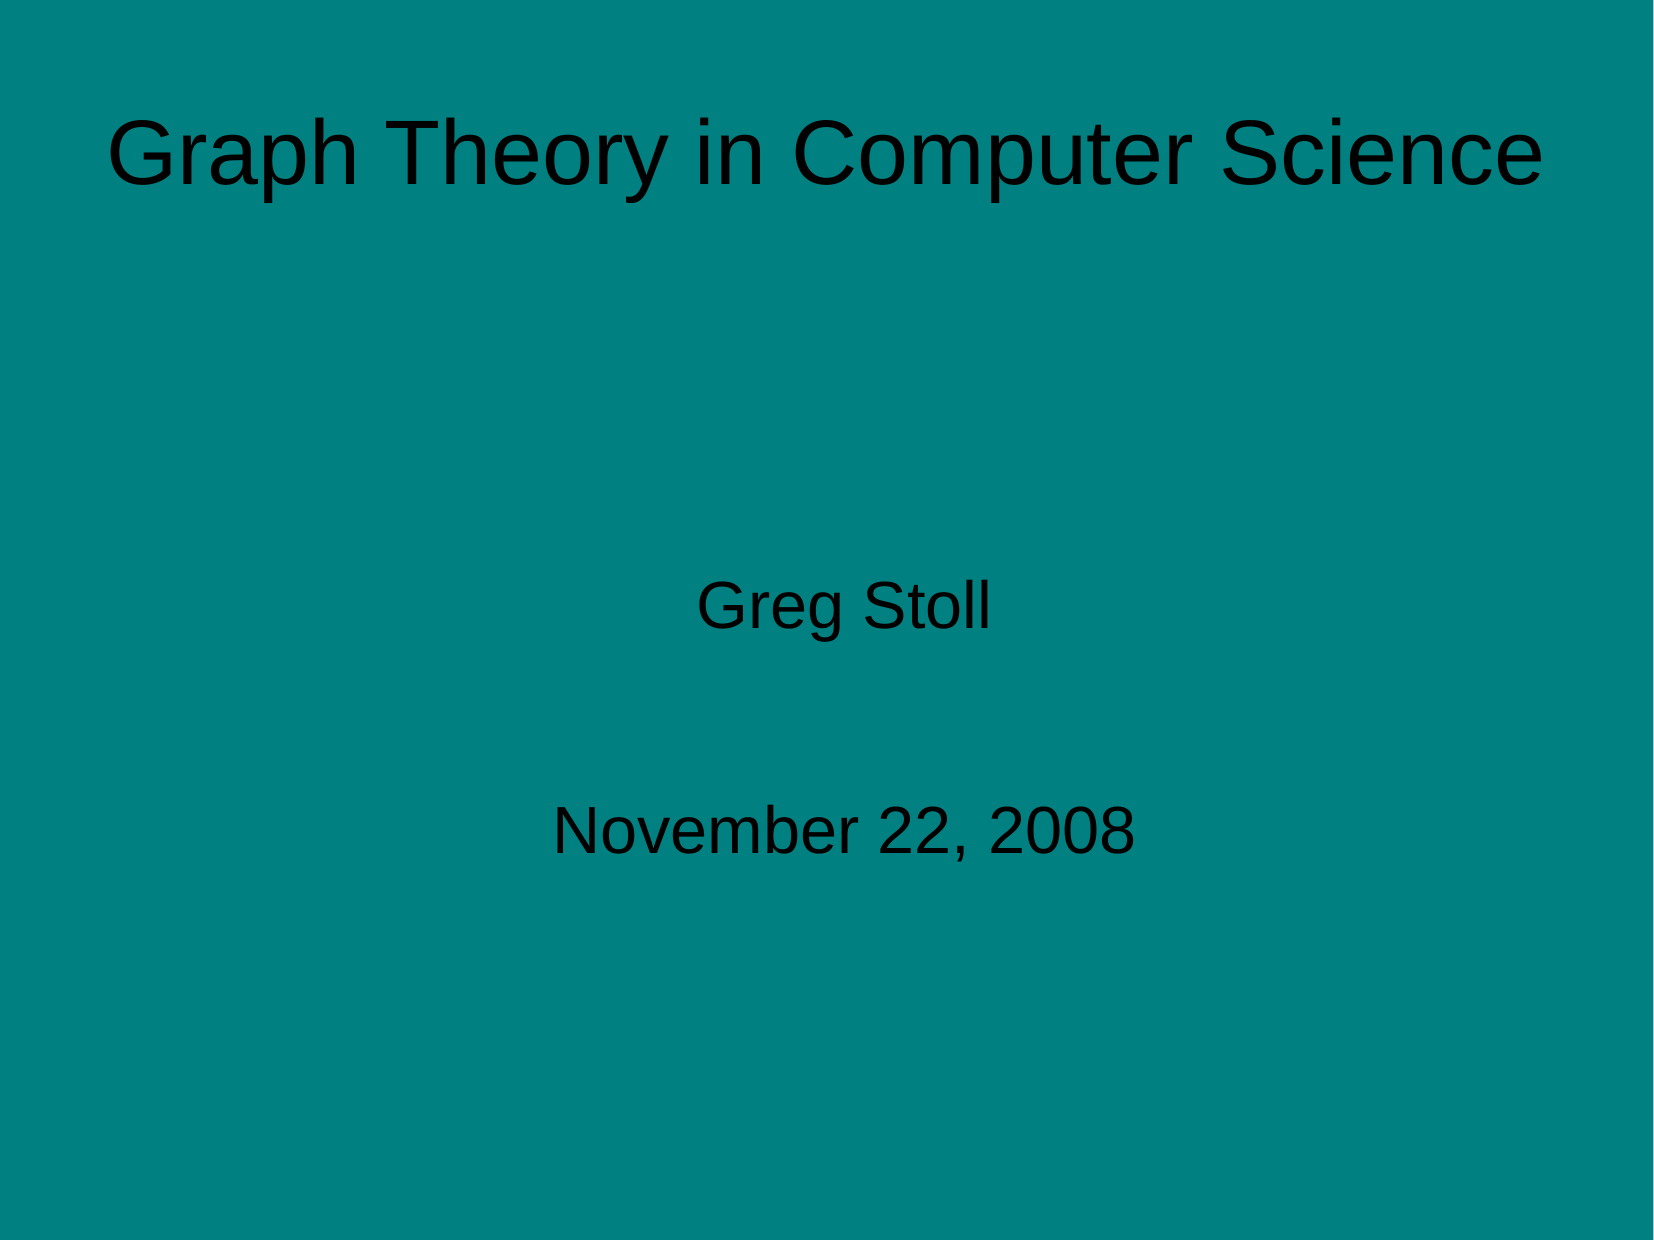

# Graph Theory in Computer Science
Greg Stoll
November 22, 2008